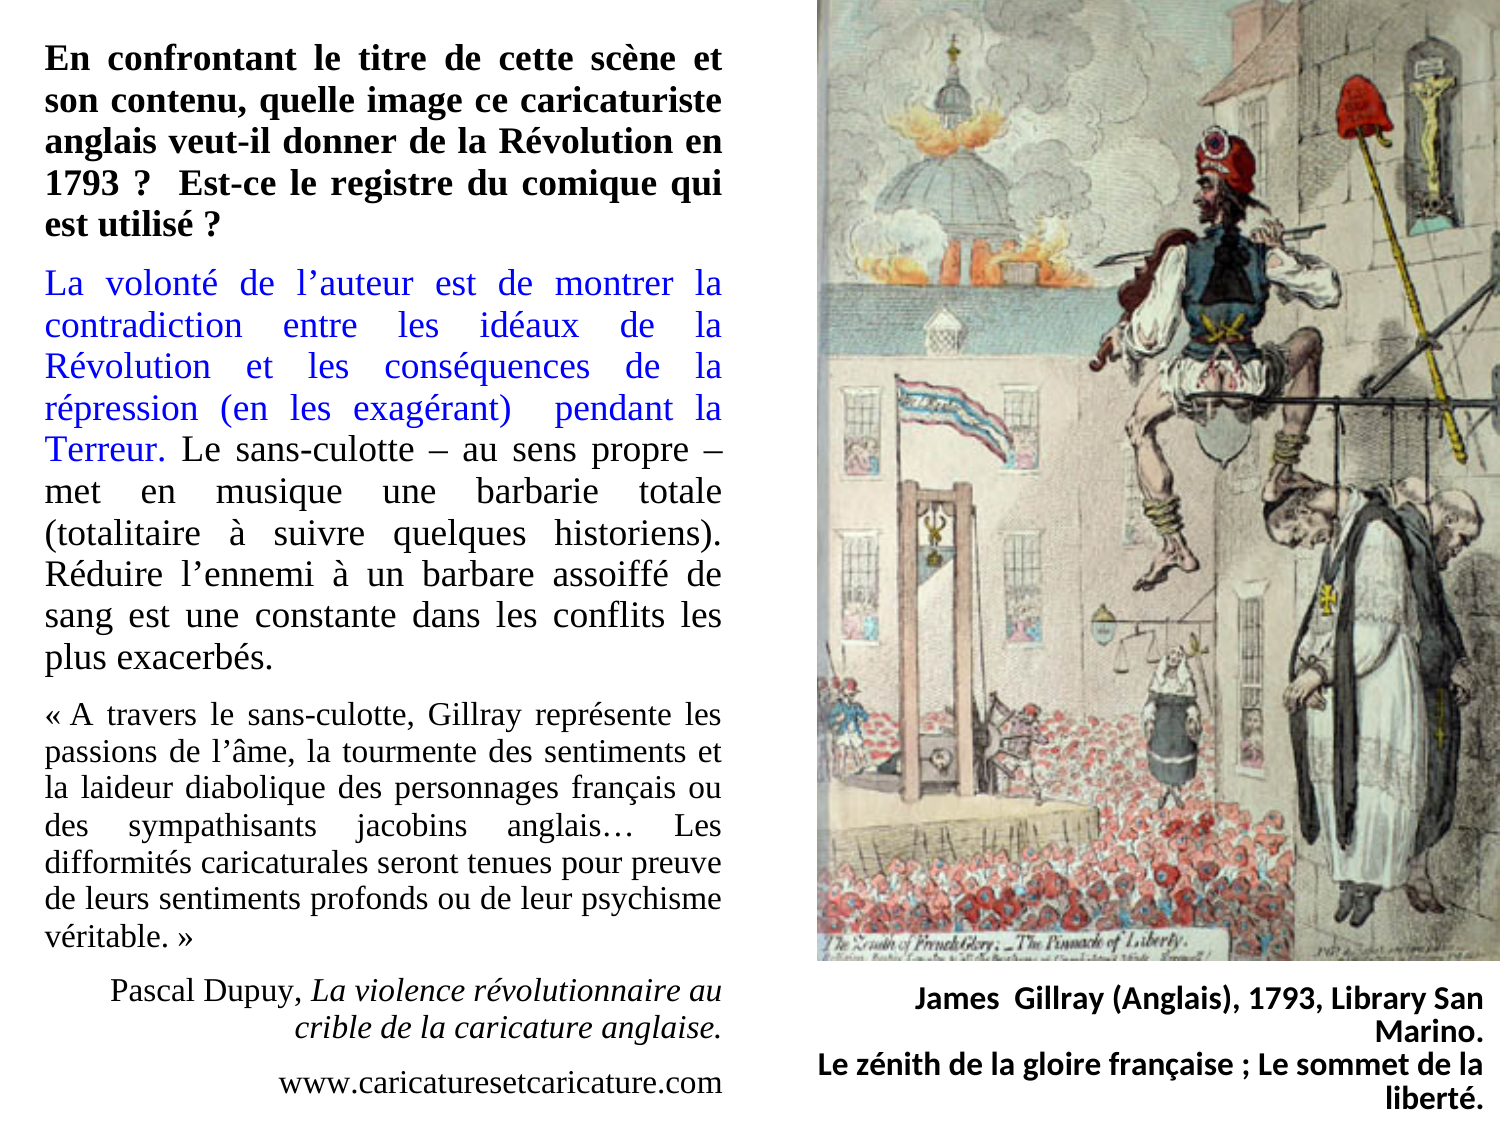

En confrontant le titre de cette scène et son contenu, quelle image ce caricaturiste anglais veut-il donner de la Révolution en 1793 ? Est-ce le registre du comique qui est utilisé ?
La volonté de l’auteur est de montrer la contradiction entre les idéaux de la Révolution et les conséquences de la répression (en les exagérant) pendant la Terreur. Le sans-culotte – au sens propre – met en musique une barbarie totale (totalitaire à suivre quelques historiens). Réduire l’ennemi à un barbare assoiffé de sang est une constante dans les conflits les plus exacerbés.
« A travers le sans-culotte, Gillray représente les passions de l’âme, la tourmente des sentiments et la laideur diabolique des personnages français ou des sympathisants jacobins anglais… Les difformités caricaturales seront tenues pour preuve de leurs sentiments profonds ou de leur psychisme véritable. »
Pascal Dupuy, La violence révolutionnaire au crible de la caricature anglaise.
www.caricaturesetcaricature.com
James Gillray (Anglais), 1793, Library San Marino.
Le zénith de la gloire française ; Le sommet de la liberté.